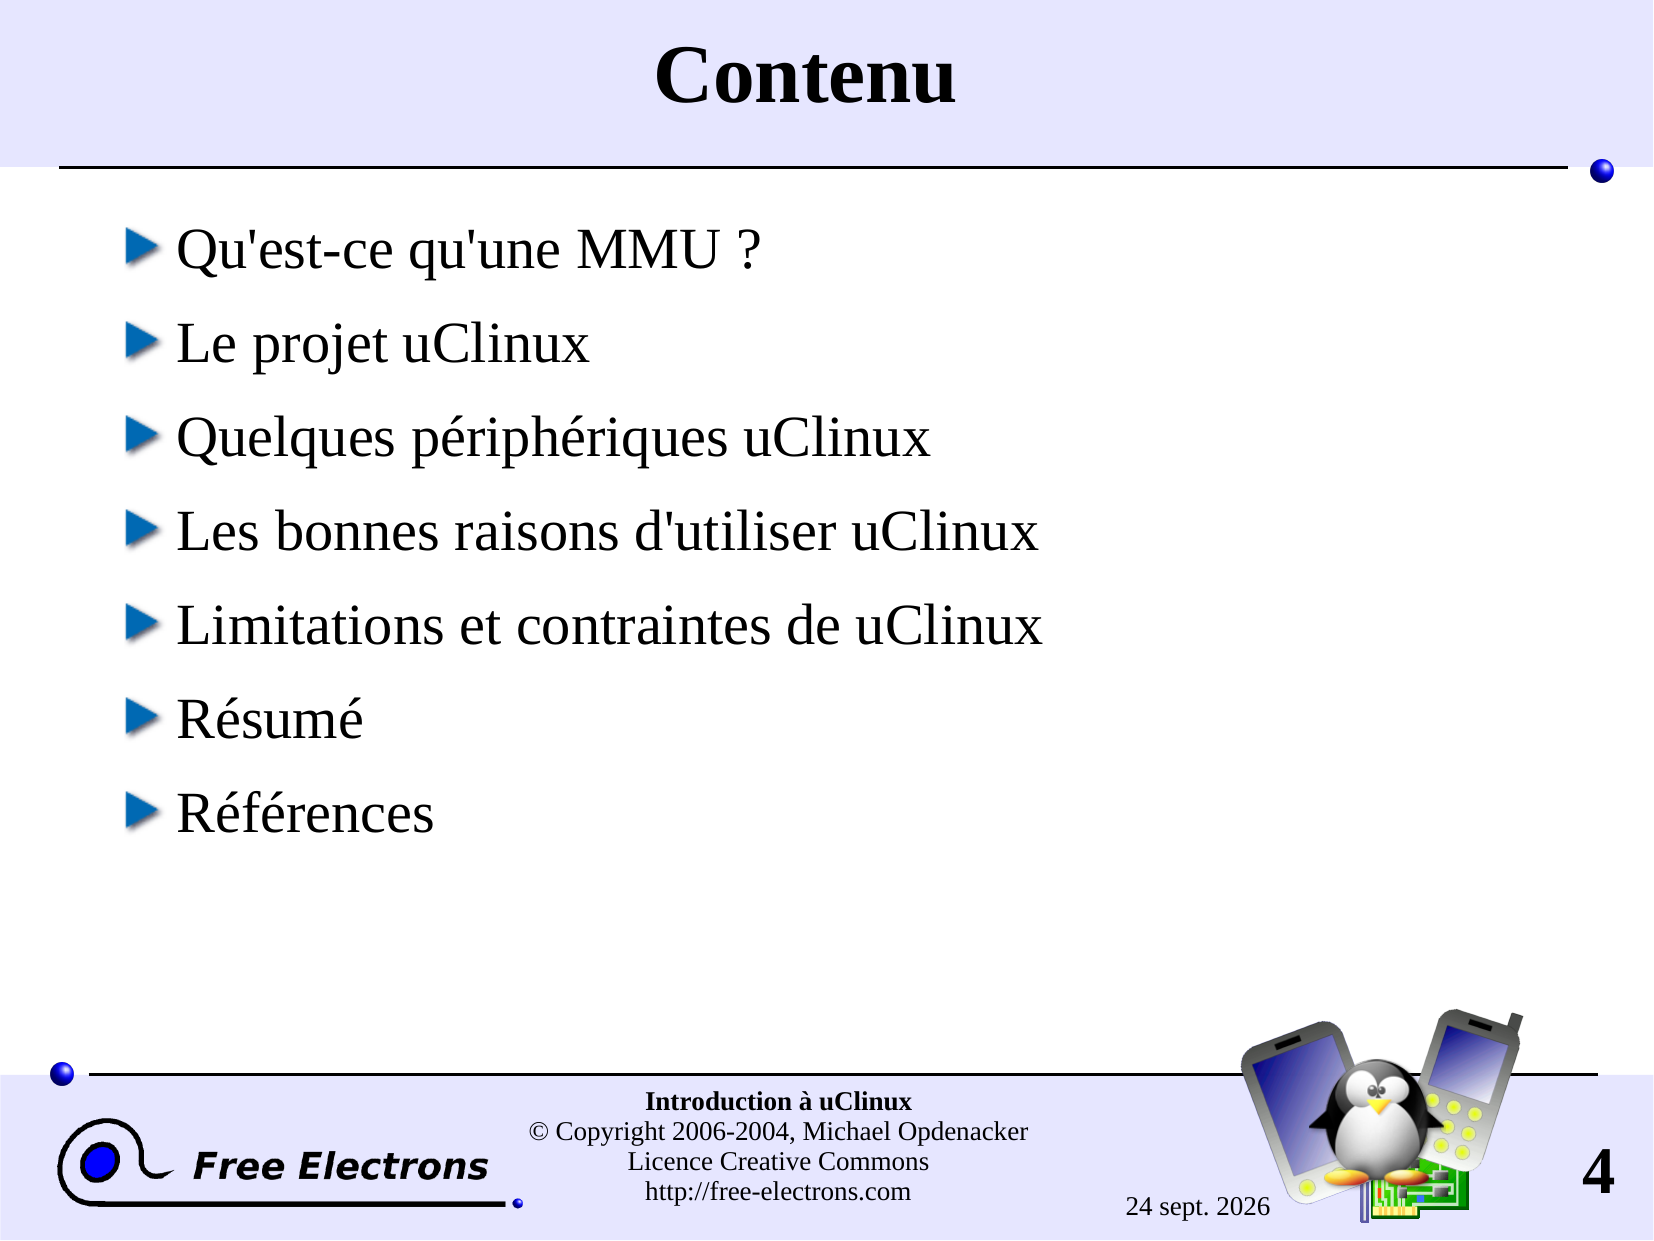

# Contenu
Qu'est-ce qu'une MMU ?
Le projet uClinux
Quelques périphériques uClinux
Les bonnes raisons d'utiliser uClinux
Limitations et contraintes de uClinux
Résumé
Références